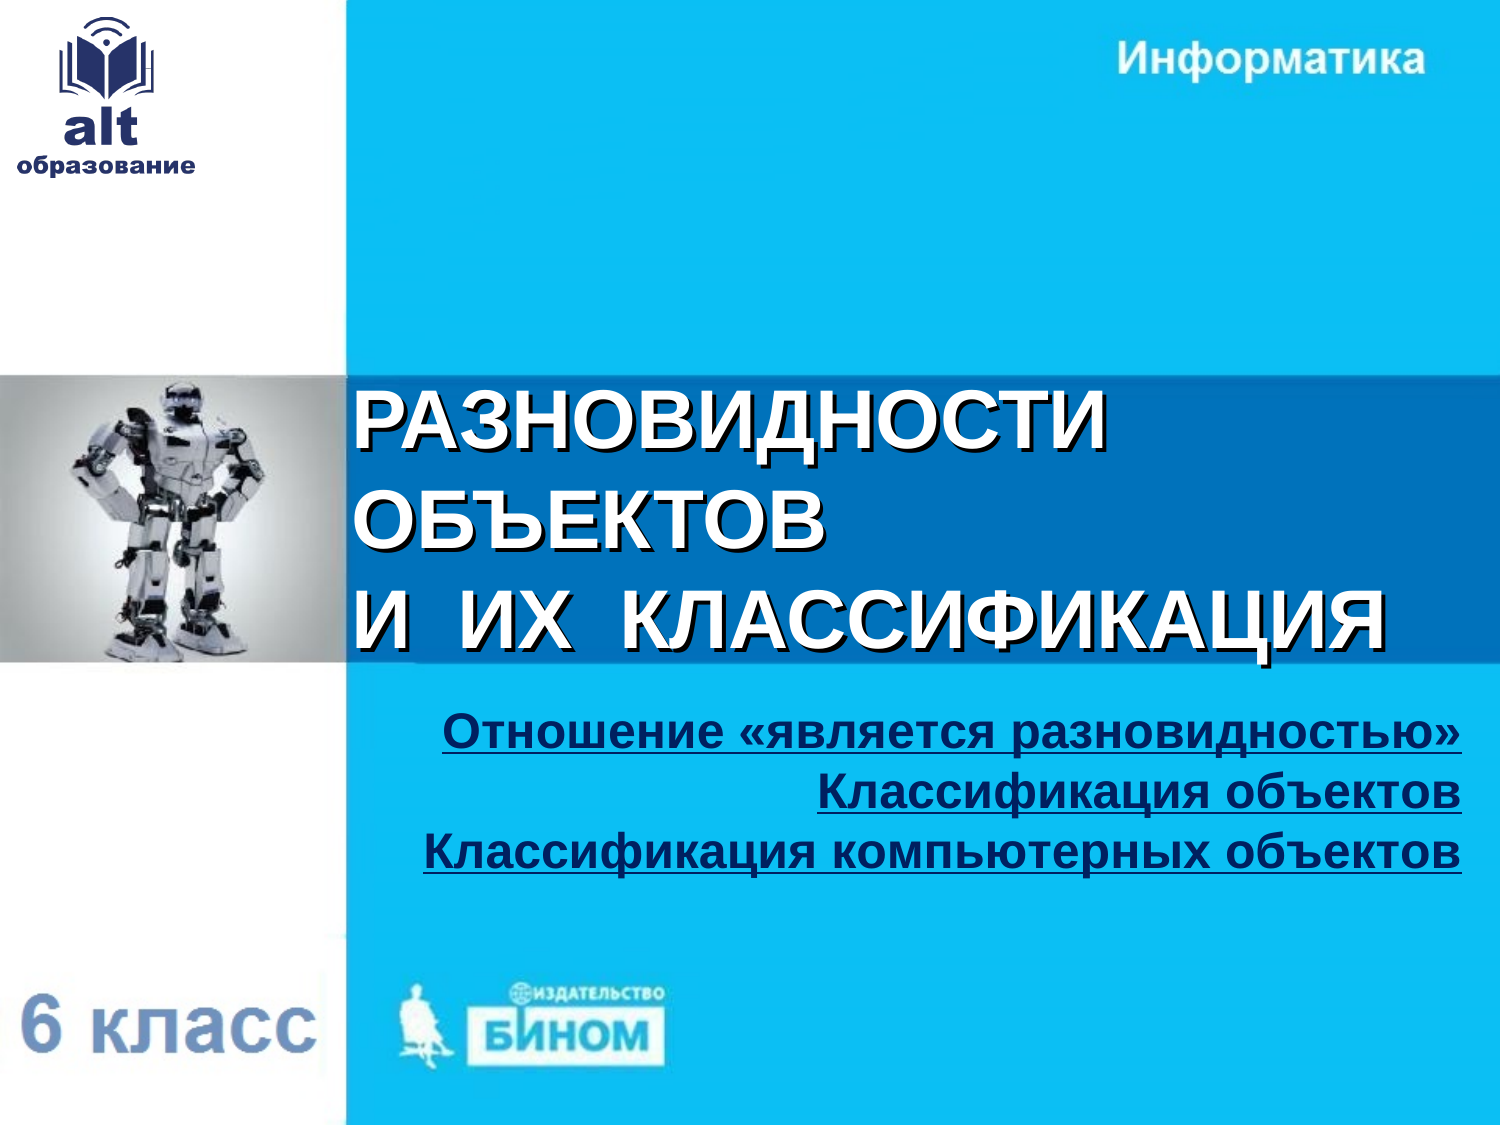

# РАЗНОВИДНОСТИ ОБЪЕКТОВ И ИХ КЛАССИФИКАЦИЯ
Отношение «является разновидностью»
Классификация объектов
Классификация компьютерных объектов